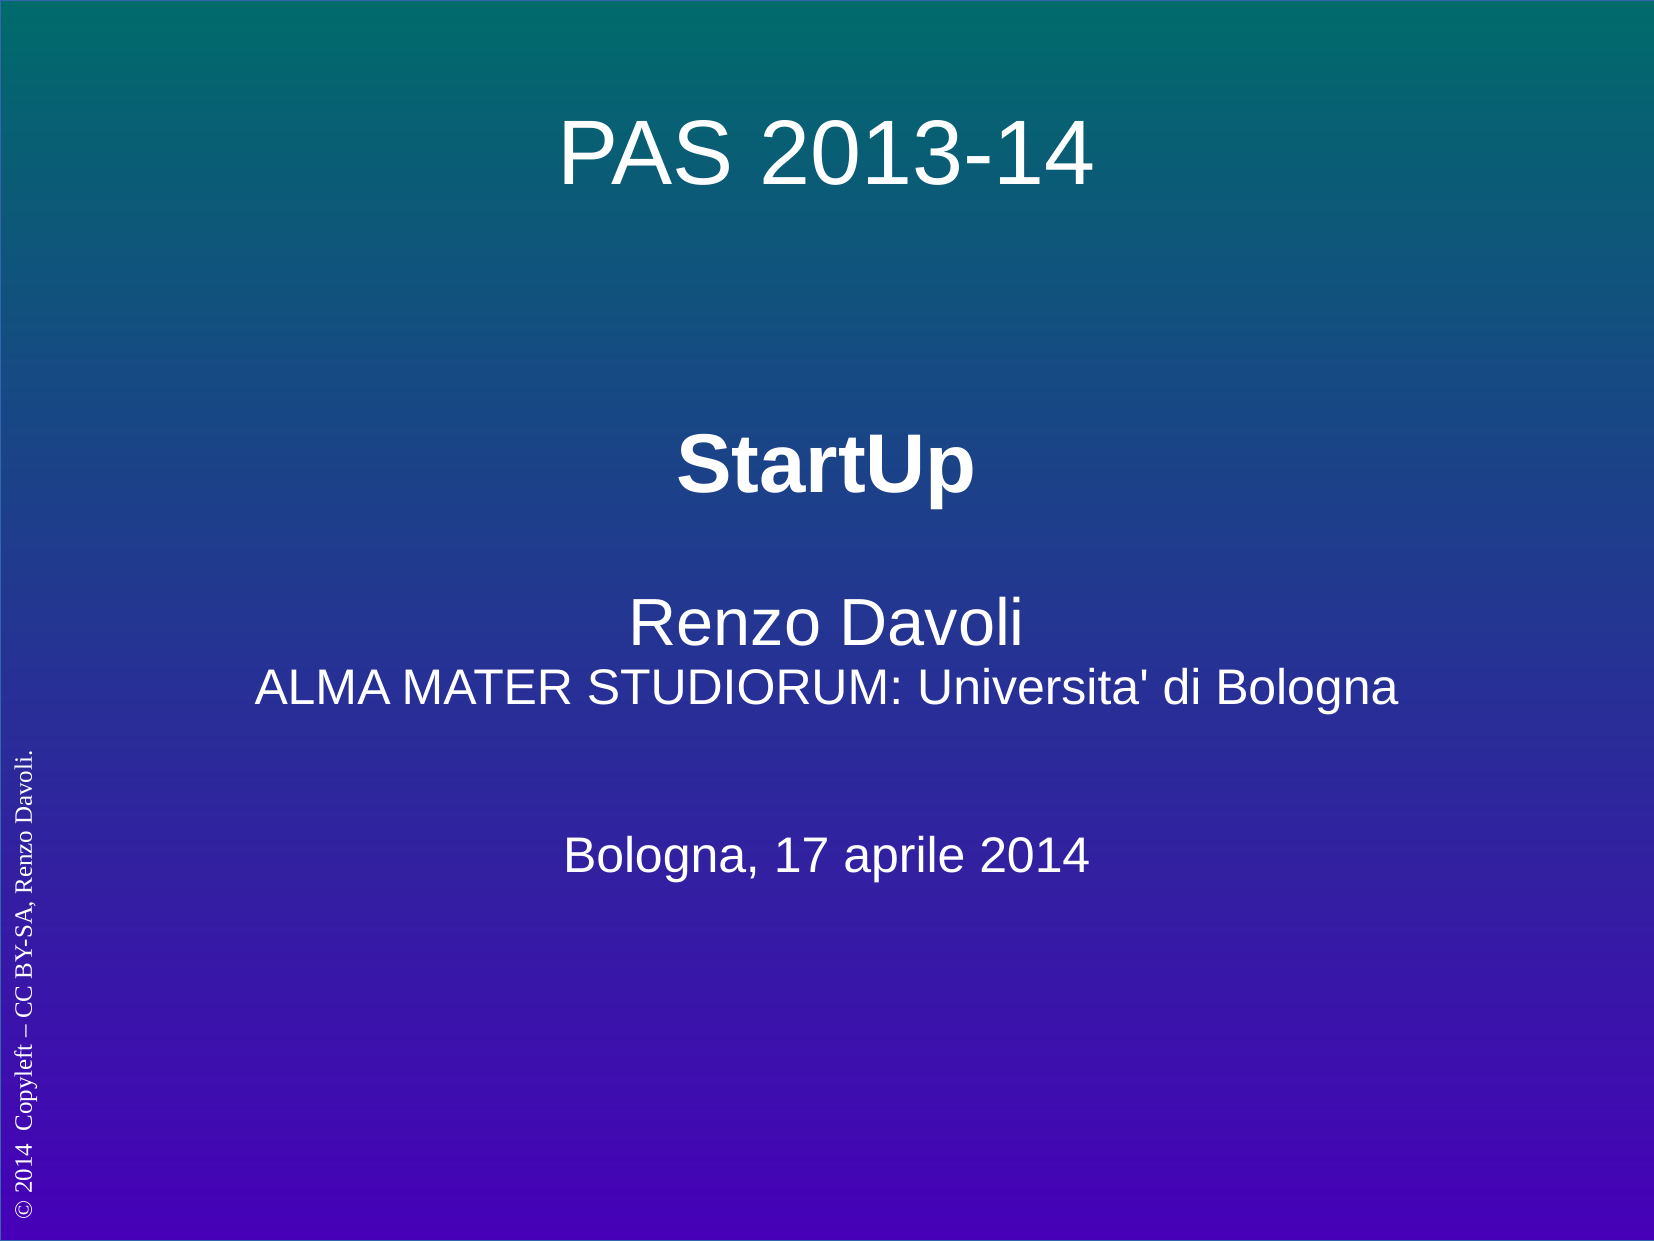

# PAS 2013-14
StartUp
Renzo Davoli
ALMA MATER STUDIORUM: Universita' di Bologna
Bologna, 17 aprile 2014